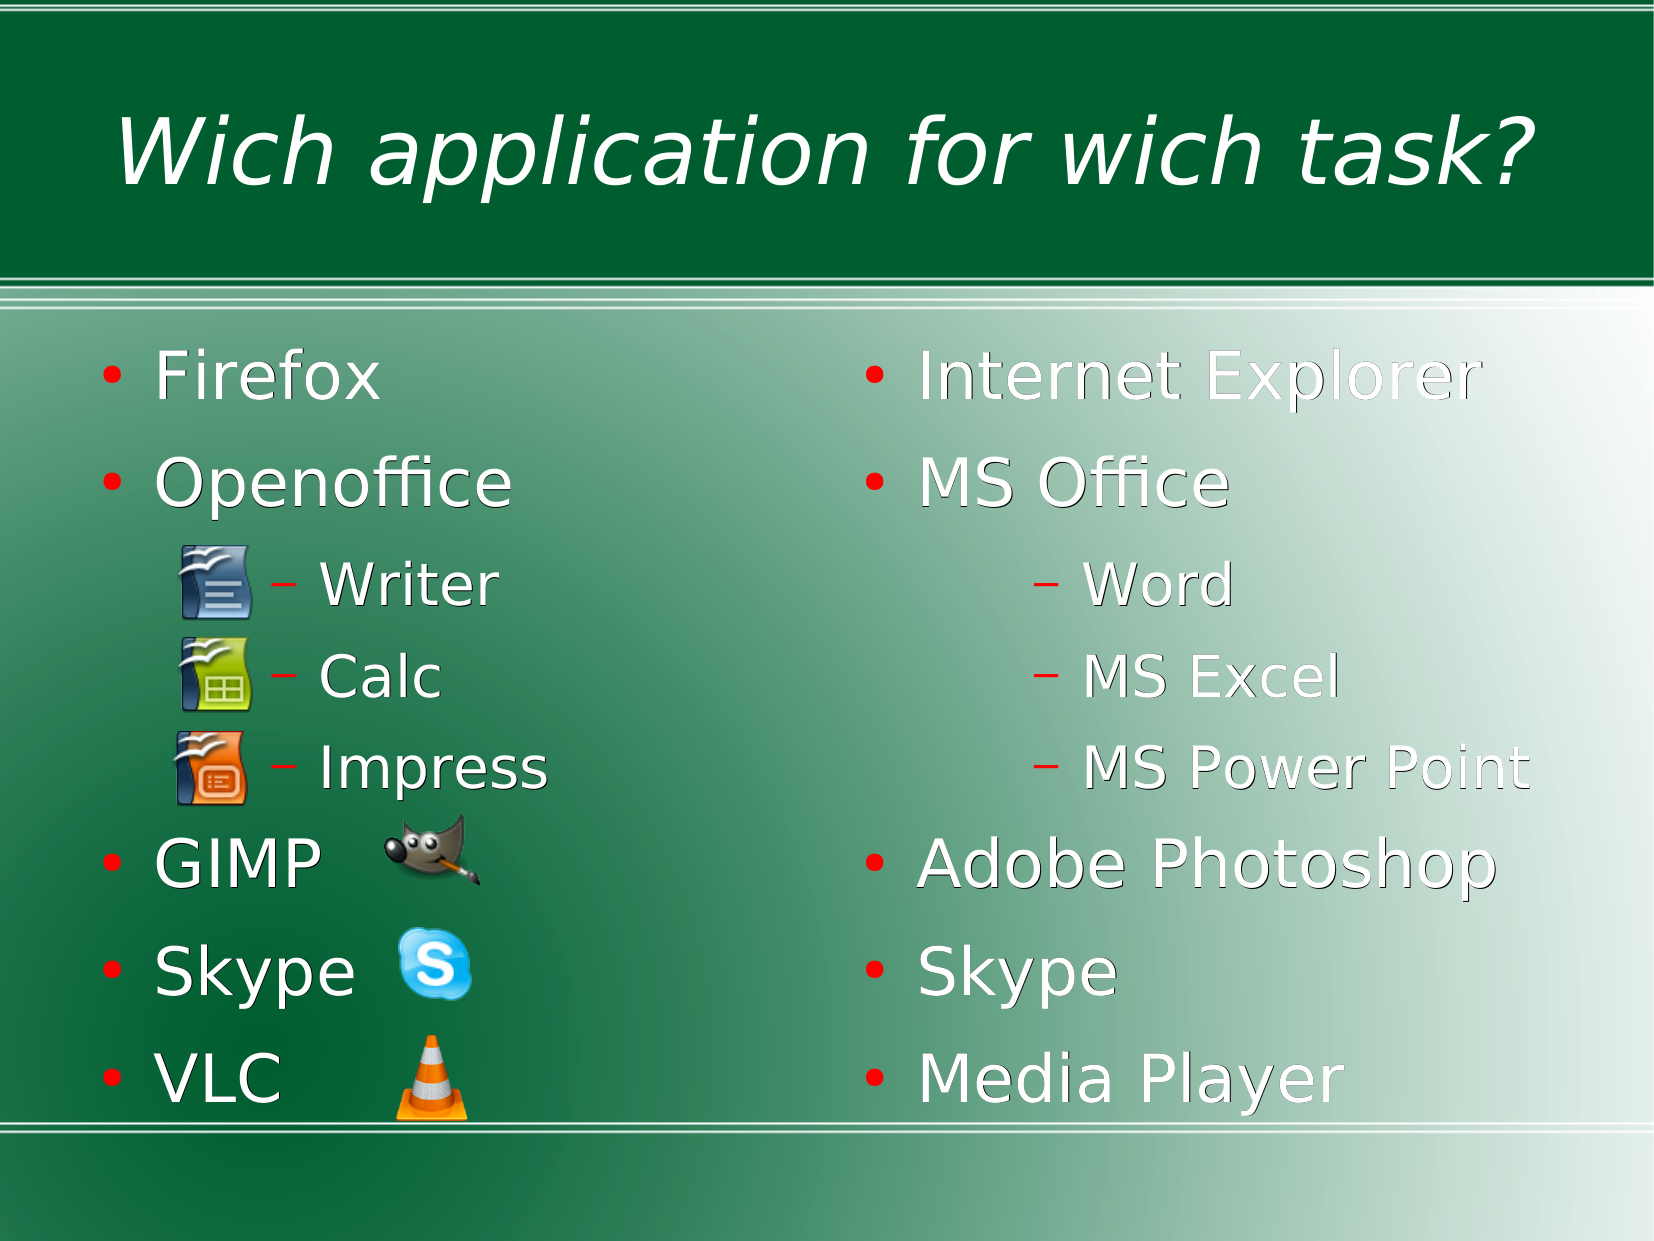

# Wich application for wich task?
Firefox
Openoffice
Writer
Calc
Impress
GIMP
Skype
VLC
Internet Explorer
MS Office
Word
MS Excel
MS Power Point
Adobe Photoshop
Skype
Media Player